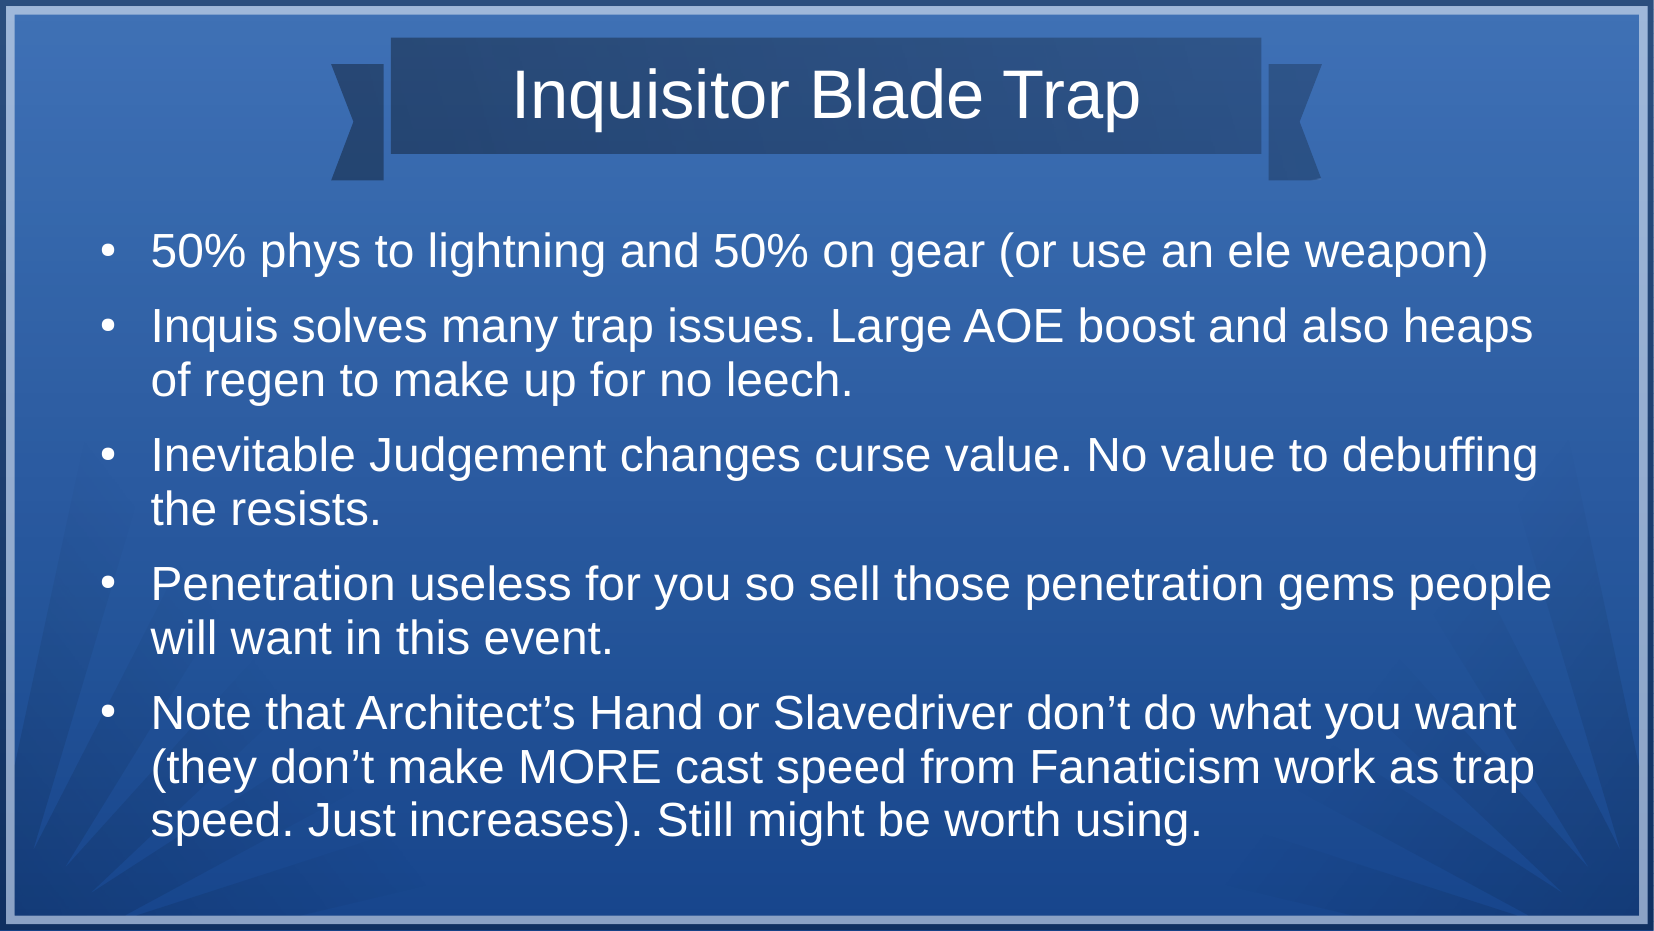

# Inquisitor Blade Trap
50% phys to lightning and 50% on gear (or use an ele weapon)
Inquis solves many trap issues. Large AOE boost and also heaps of regen to make up for no leech.
Inevitable Judgement changes curse value. No value to debuffing the resists.
Penetration useless for you so sell those penetration gems people will want in this event.
Note that Architect’s Hand or Slavedriver don’t do what you want (they don’t make MORE cast speed from Fanaticism work as trap speed. Just increases). Still might be worth using.